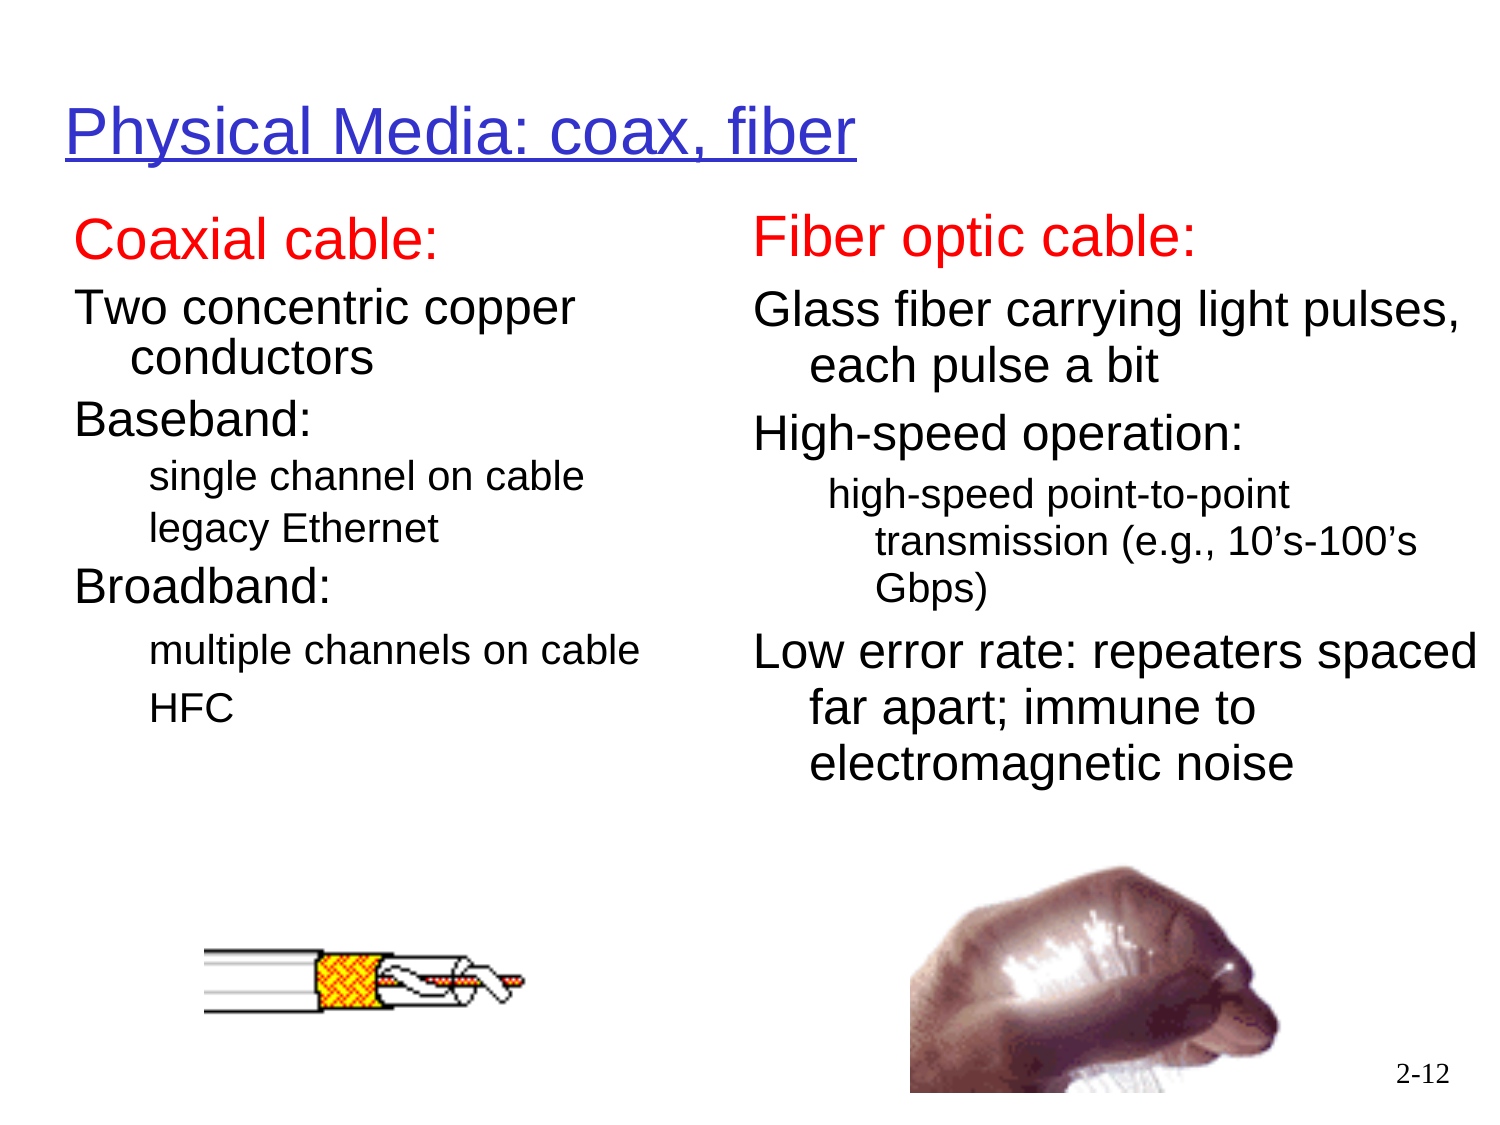

# Physical Media: coax, fiber
Fiber optic cable:
Glass fiber carrying light pulses, each pulse a bit
High-speed operation:
high-speed point-to-point transmission (e.g., 10’s-100’s Gbps)
Low error rate: repeaters spaced far apart; immune to electromagnetic noise
Coaxial cable:
Two concentric copper conductors
Baseband:
single channel on cable
legacy Ethernet
Broadband:
multiple channels on cable
HFC
12